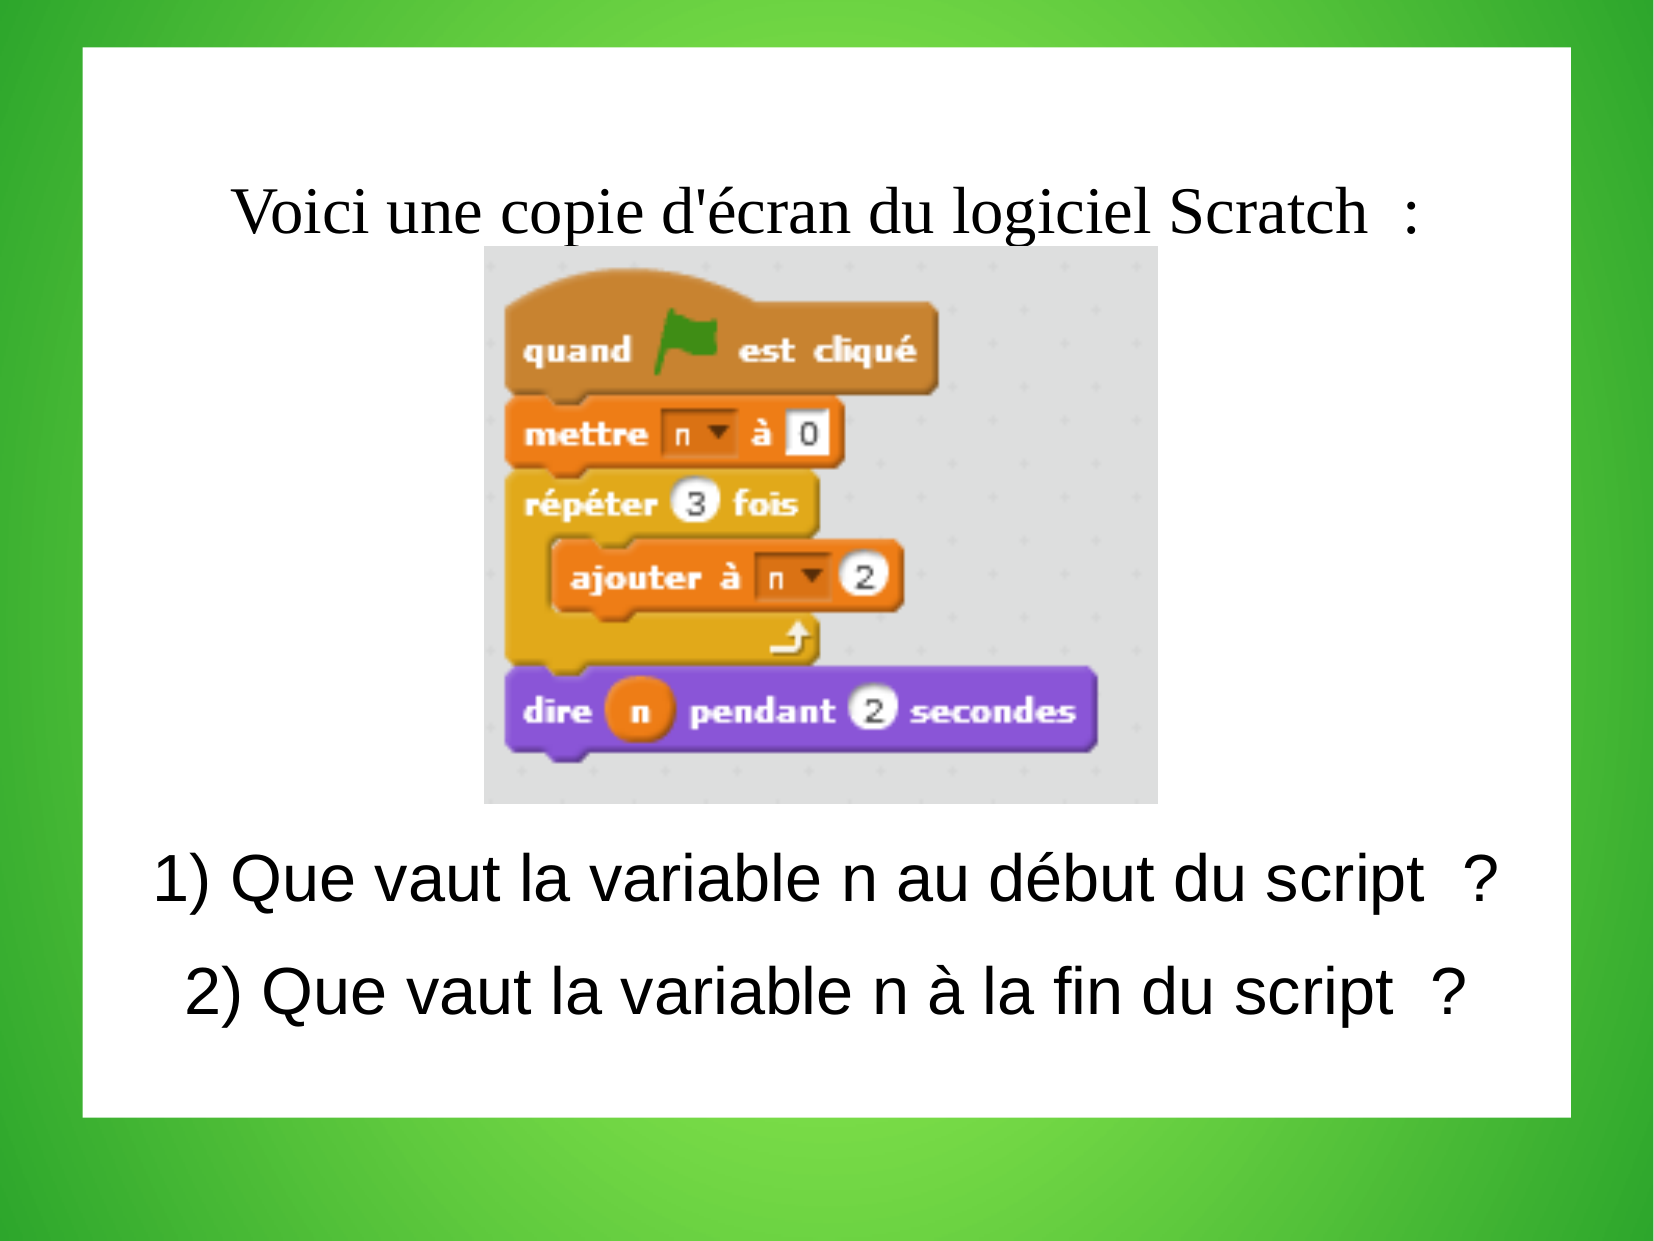

# Voici une copie d'écran du logiciel Scratch  :
1) Que vaut la variable n au début du script  ?
2) Que vaut la variable n à la fin du script  ?